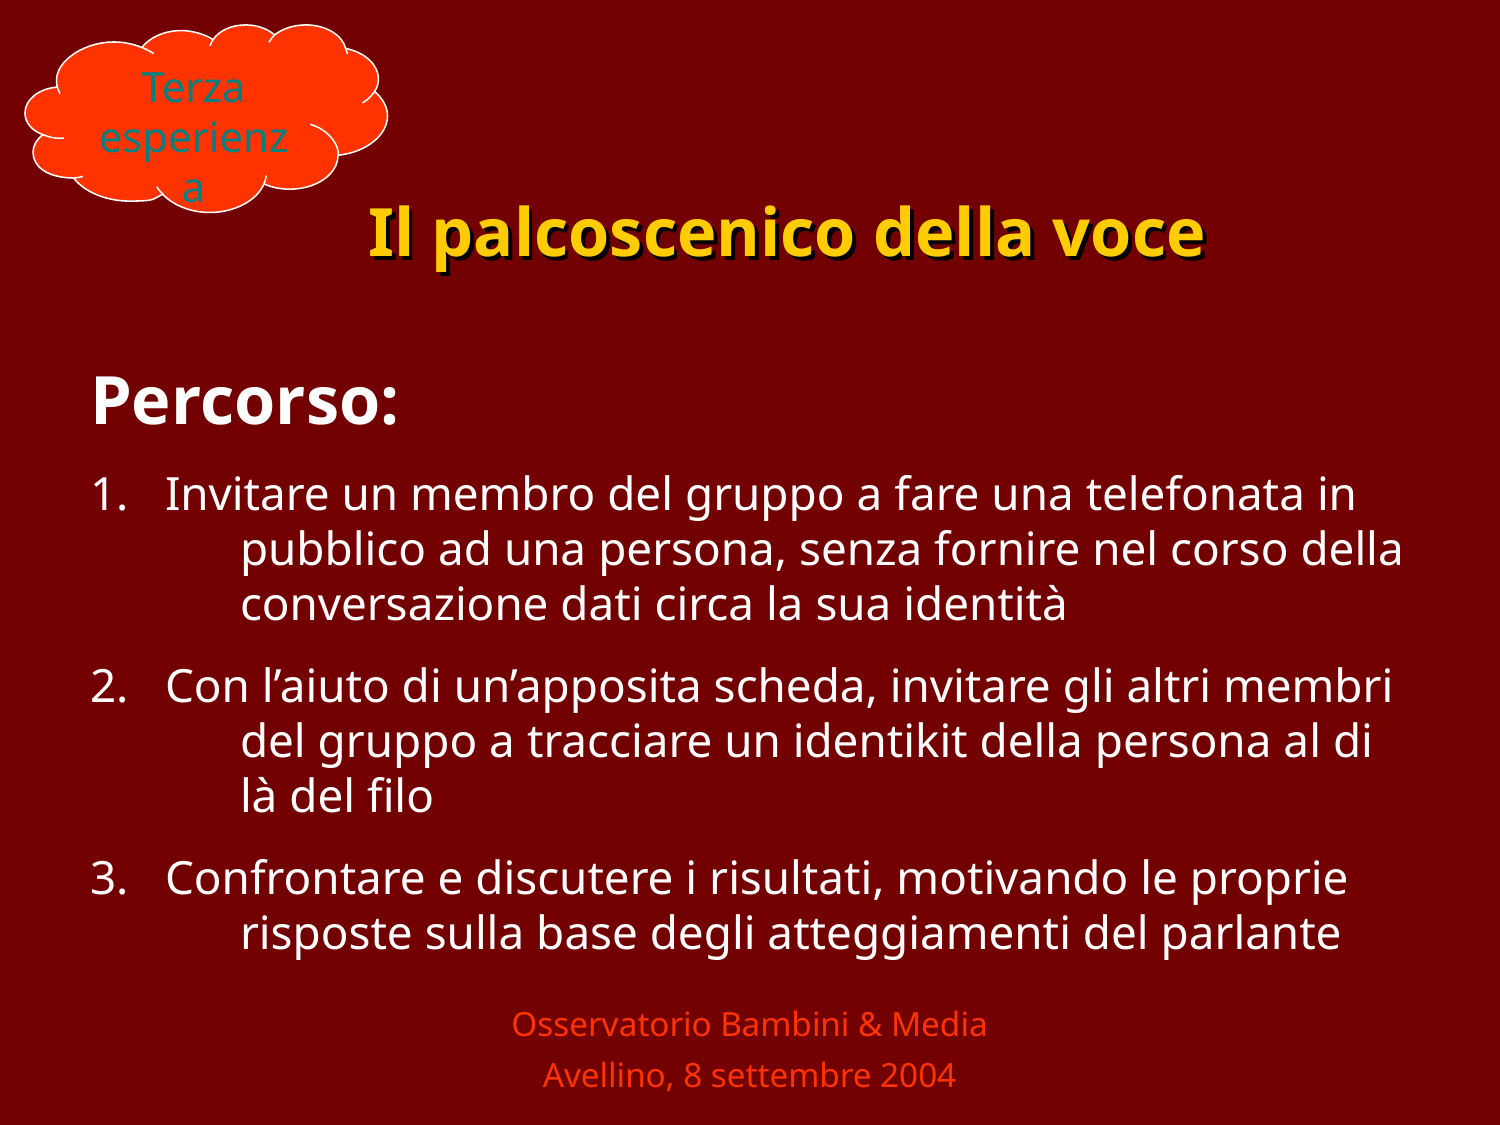

Terza esperienza
Il palcoscenico della voce
Percorso:
Invitare un membro del gruppo a fare una telefonata in pubblico ad una persona, senza fornire nel corso della conversazione dati circa la sua identità
Con l’aiuto di un’apposita scheda, invitare gli altri membri del gruppo a tracciare un identikit della persona al di là del filo
Confrontare e discutere i risultati, motivando le proprie risposte sulla base degli atteggiamenti del parlante
Osservatorio Bambini & Media
Avellino, 8 settembre 2004